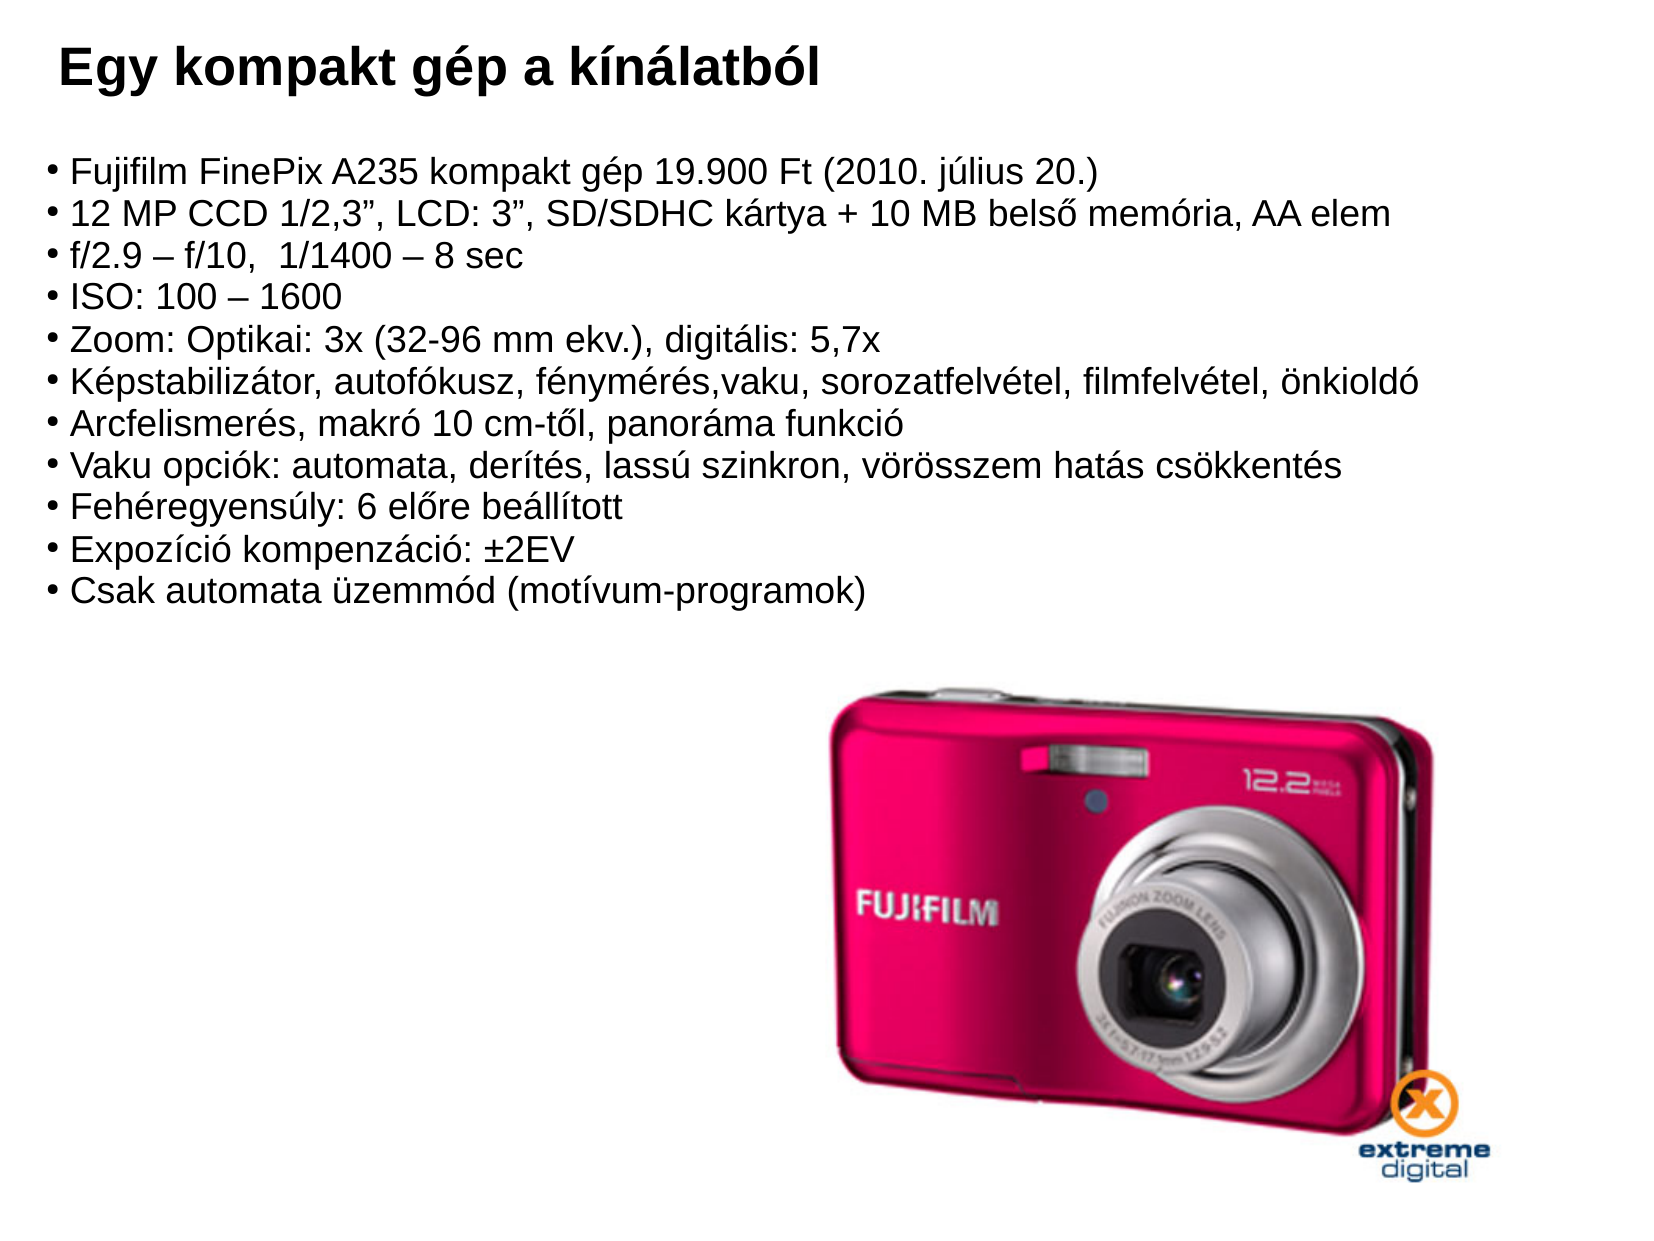

Egy kompakt gép a kínálatból
 Fujifilm FinePix A235 kompakt gép 19.900 Ft (2010. július 20.)
 12 MP CCD 1/2,3”, LCD: 3”, SD/SDHC kártya + 10 MB belső memória, AA elem
 f/2.9 – f/10, 1/1400 – 8 sec
 ISO: 100 – 1600
 Zoom: Optikai: 3x (32-96 mm ekv.), digitális: 5,7x
 Képstabilizátor, autofókusz, fénymérés,vaku, sorozatfelvétel, filmfelvétel, önkioldó
 Arcfelismerés, makró 10 cm-től, panoráma funkció
 Vaku opciók: automata, derítés, lassú szinkron, vörösszem hatás csökkentés
 Fehéregyensúly: 6 előre beállított
 Expozíció kompenzáció: ±2EV
 Csak automata üzemmód (motívum-programok)